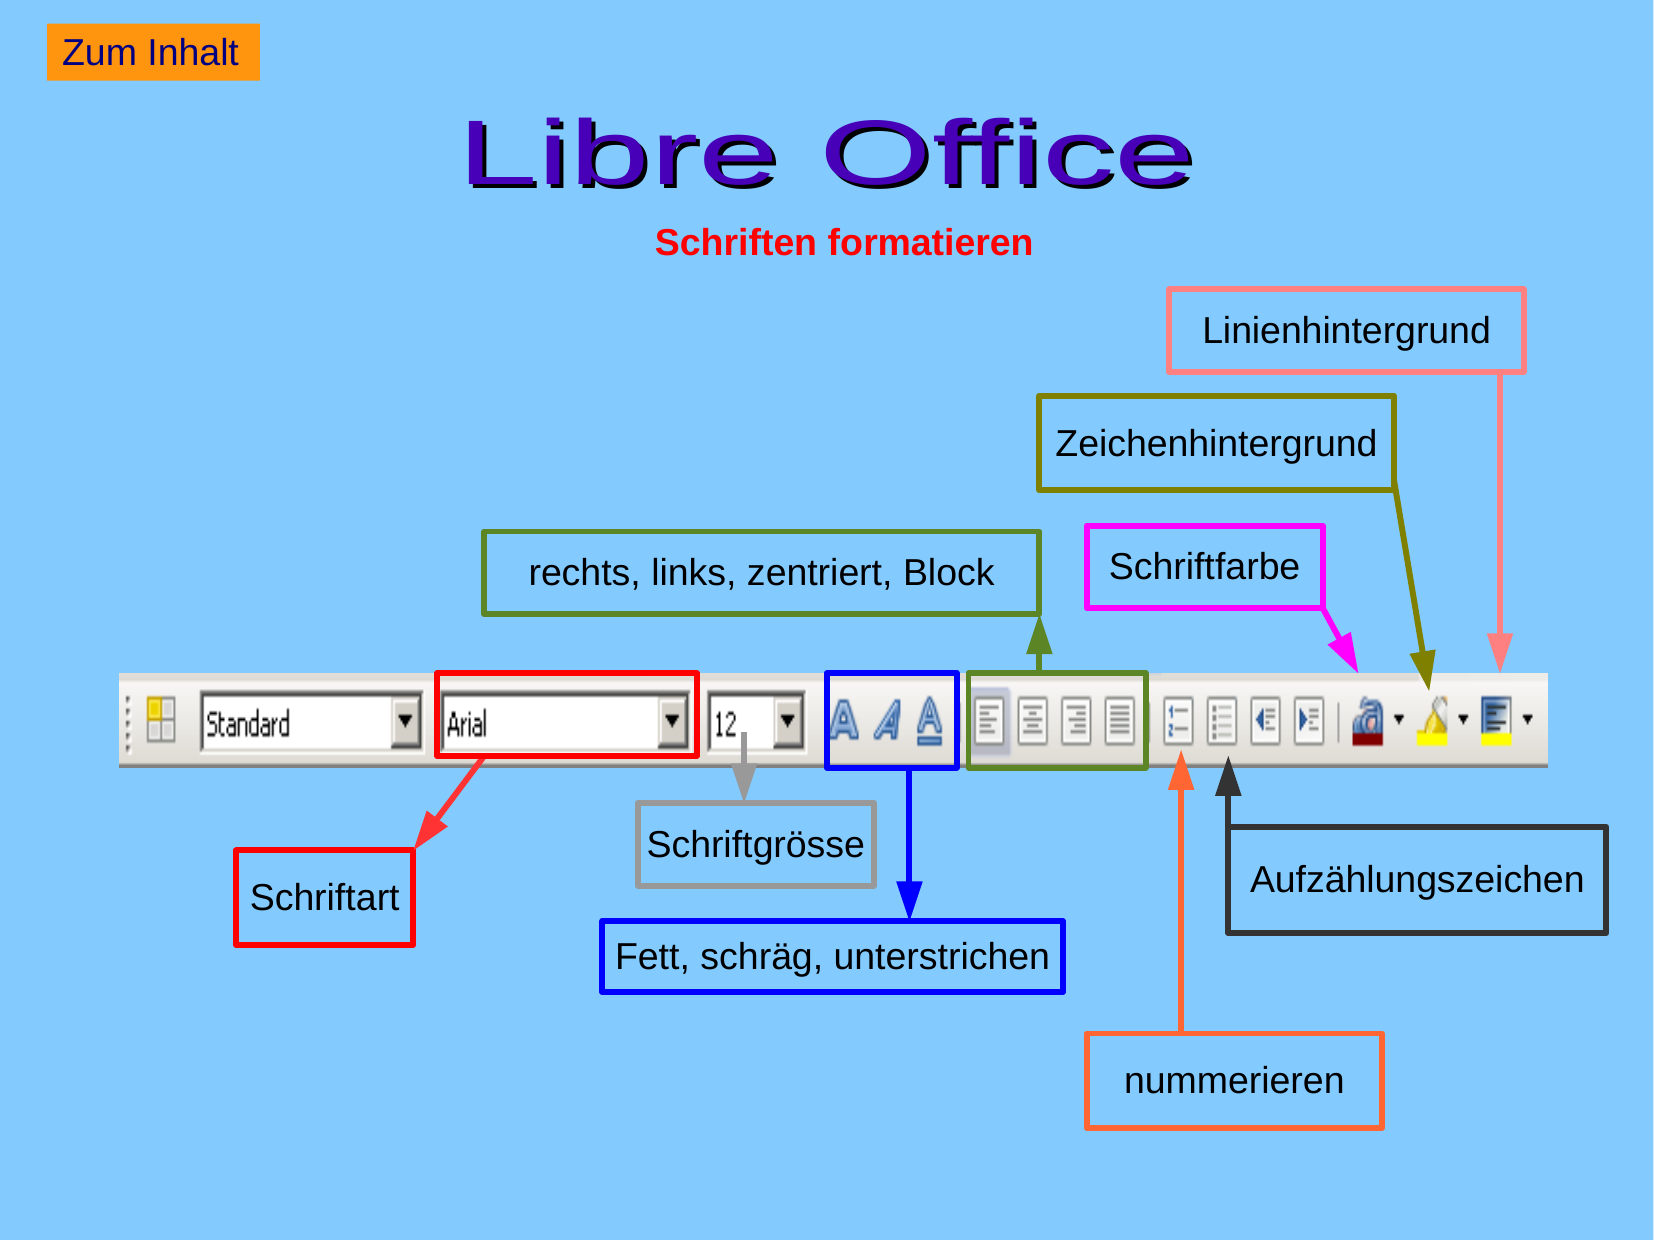

Zum Inhalt
# Libre Office
Schriften formatieren
Linienhintergrund
Zeichenhintergrund
Schriftfarbe
rechts, links, zentriert, Block
Schriftgrösse
Aufzählungszeichen
Schriftart
Fett, schräg, unterstrichen
nummerieren